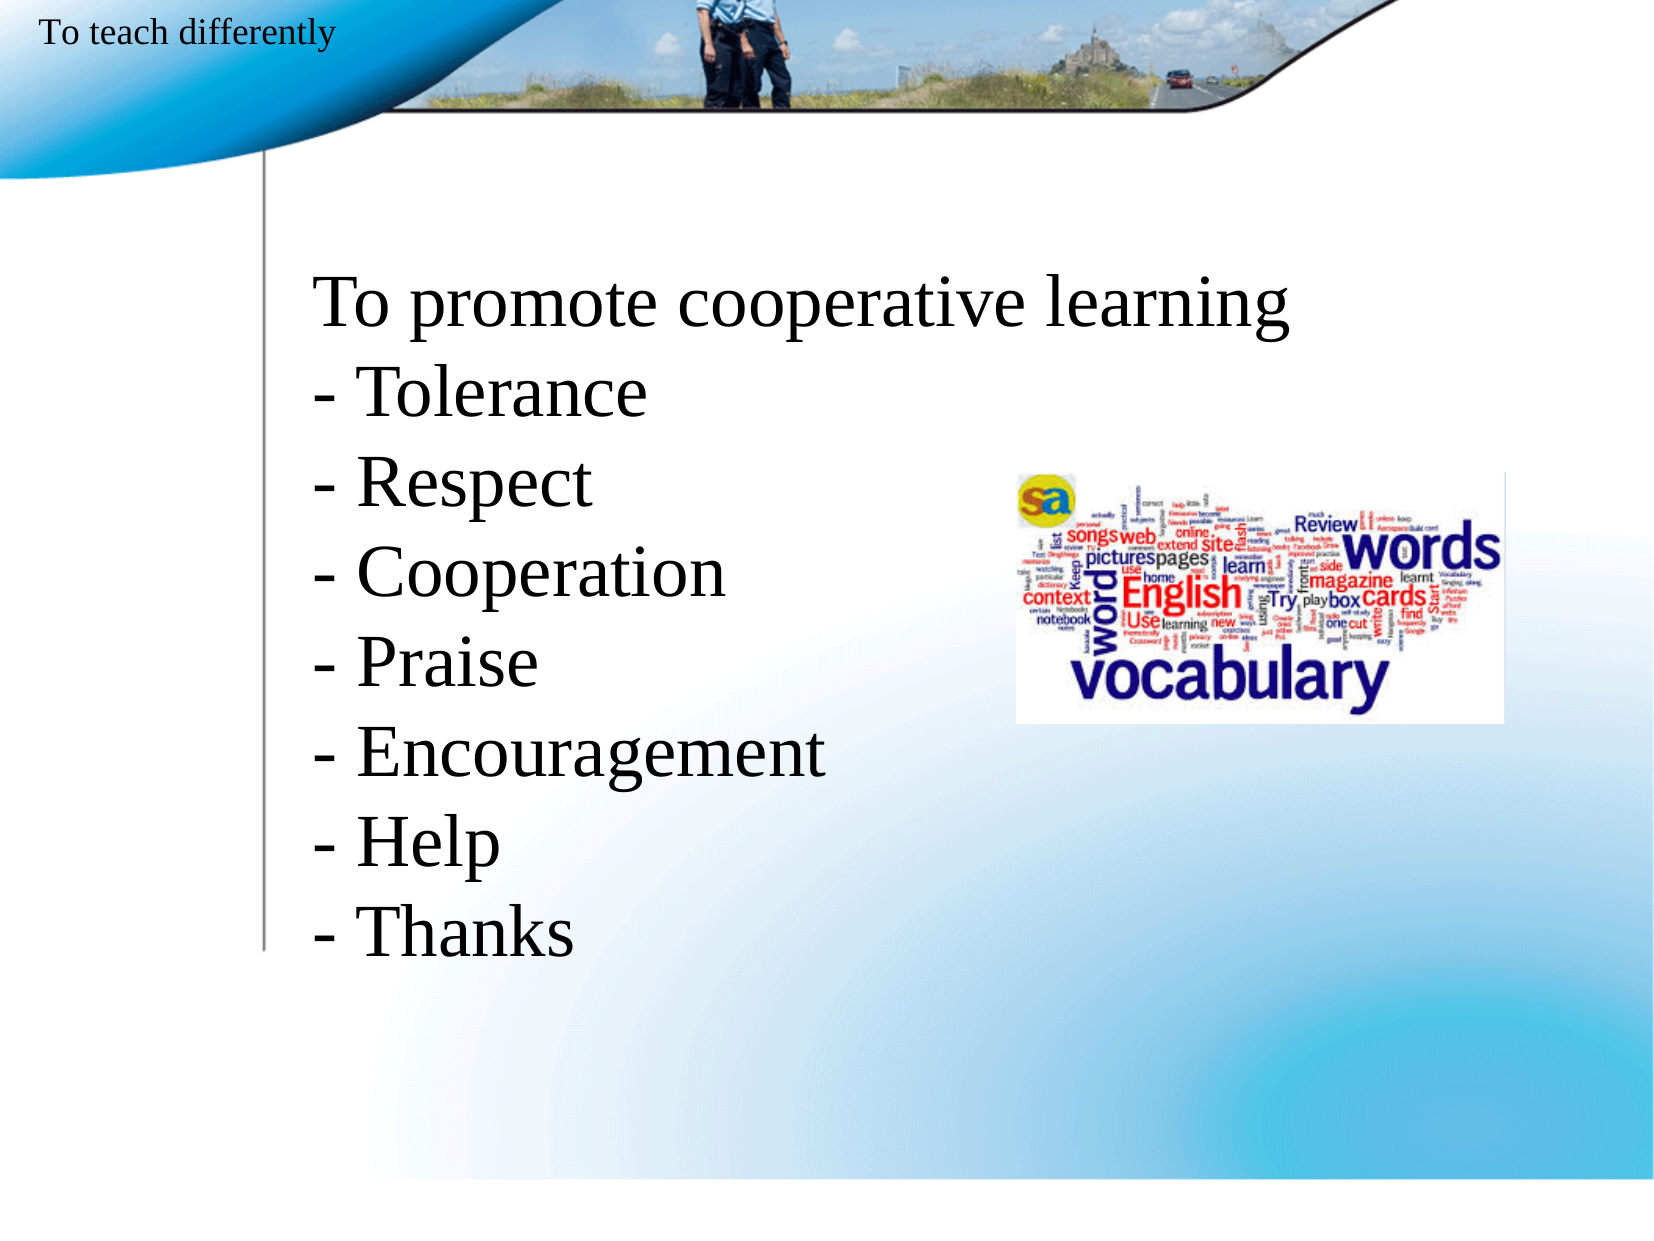

To teach differently
To promote cooperative learning
- Tolerance
- Respect
- Cooperation
- Praise
- Encouragement
- Help
- Thanks